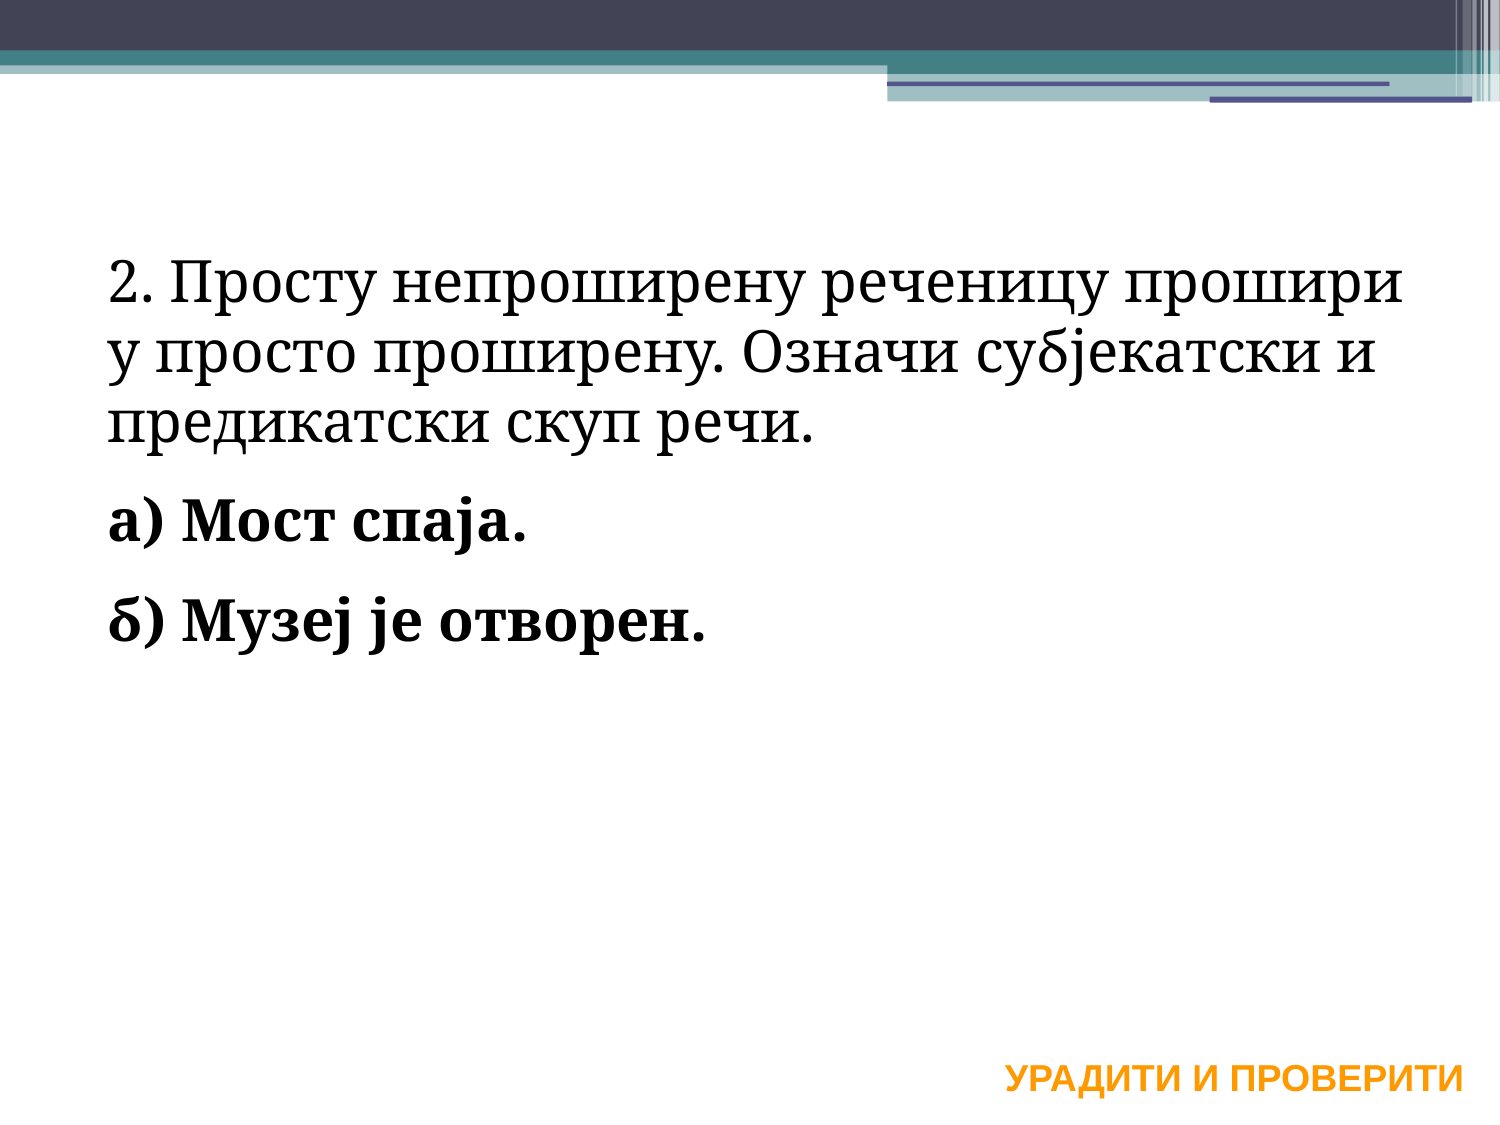

# 2. Просту непроширену реченицу прошири у просто проширену. Означи субјекатски и предикатски скуп речи.
а) Мост спаја.
б) Музеј је отворен.
УРАДИТИ И ПРОВЕРИТИ